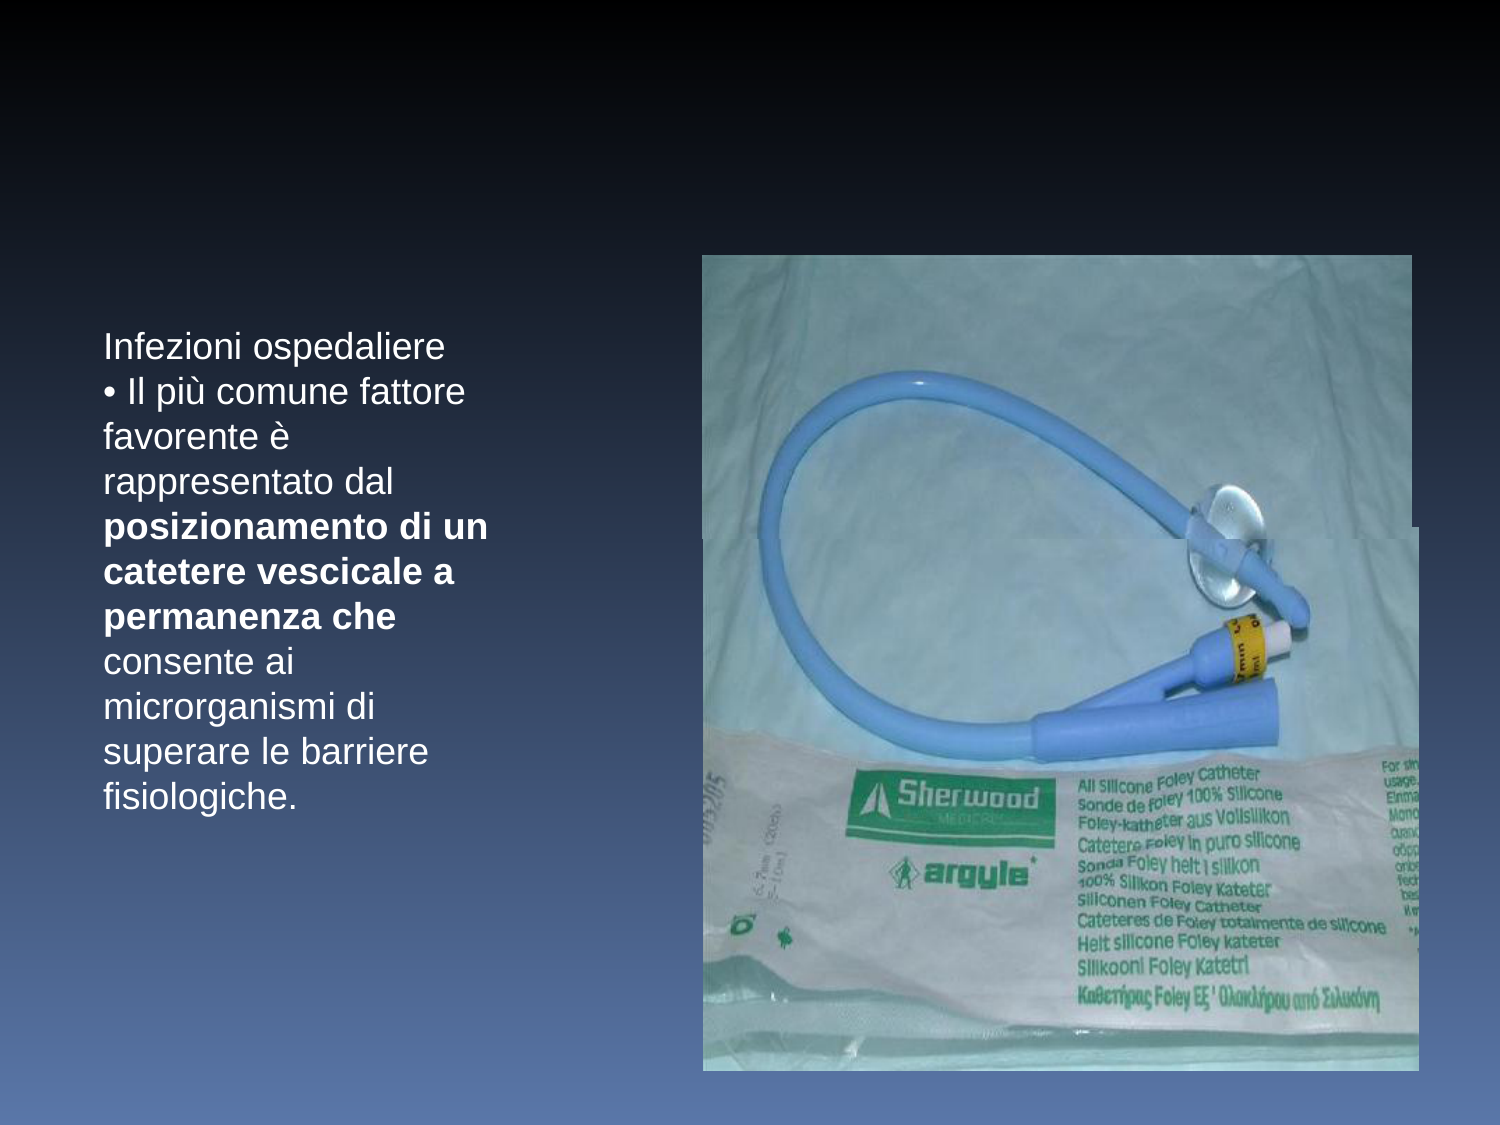

Infezioni ospedaliere
• Il più comune fattore
favorente è
rappresentato dal
posizionamento di un
catetere vescicale a
permanenza che
consente ai
microrganismi di
superare le barriere
fisiologiche.